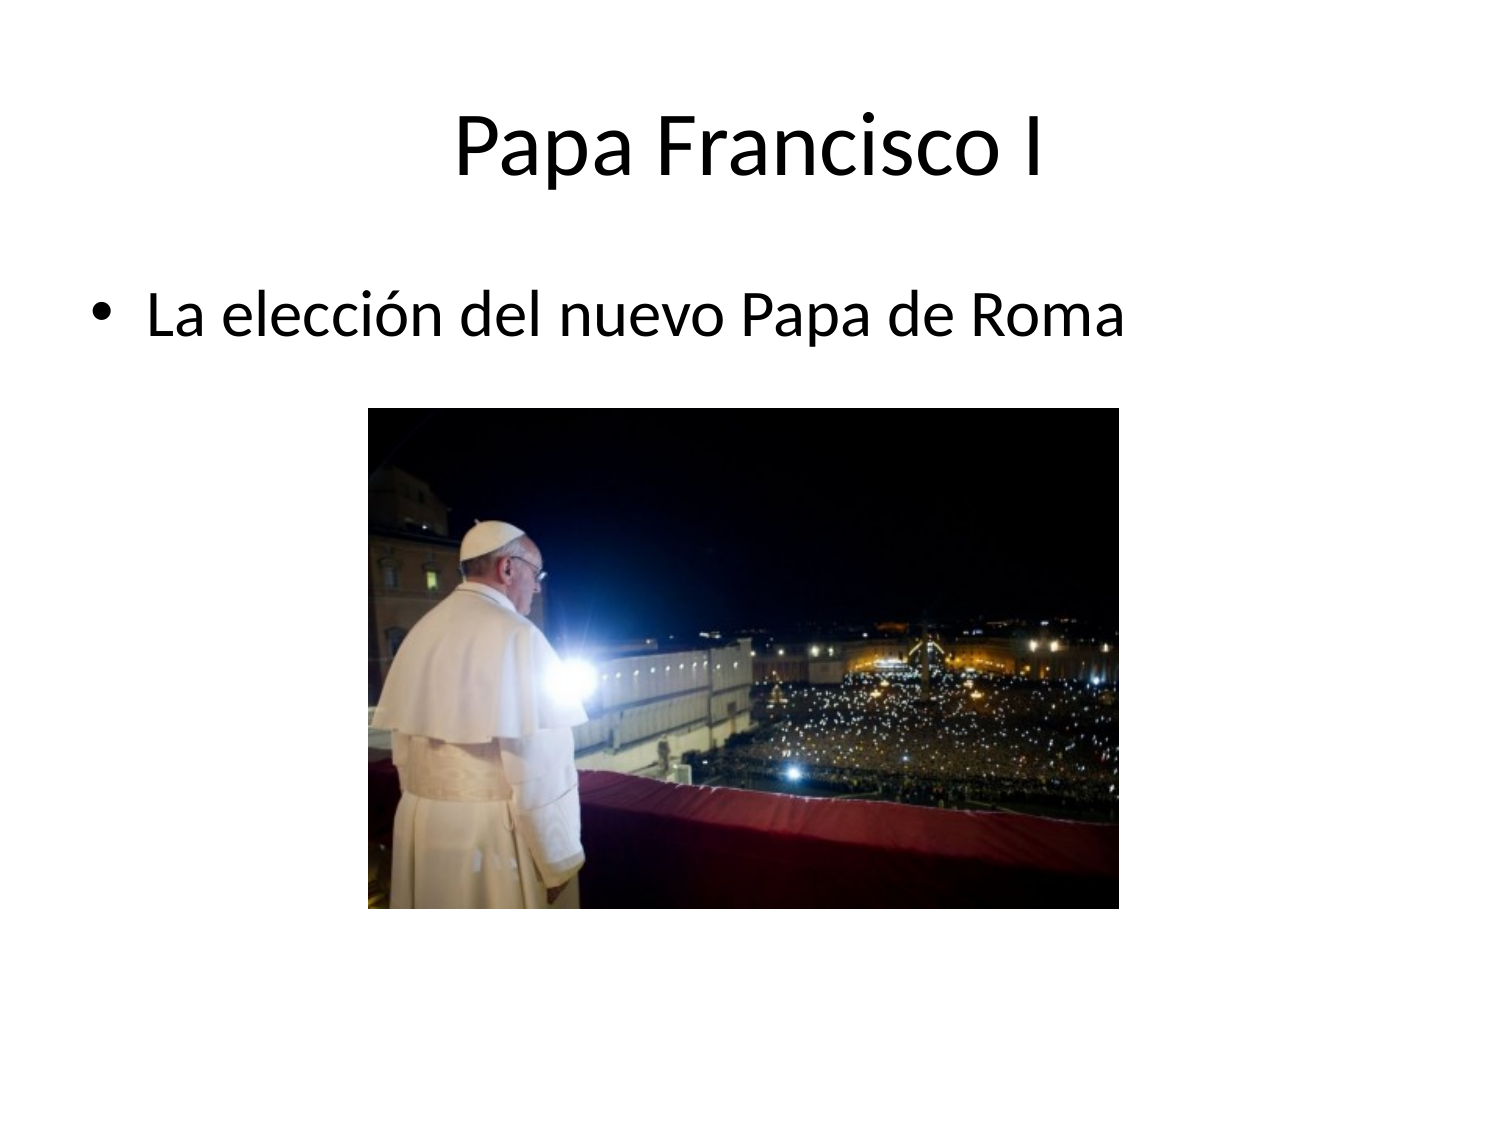

# Papa Francisco I
La elección del nuevo Papa de Roma